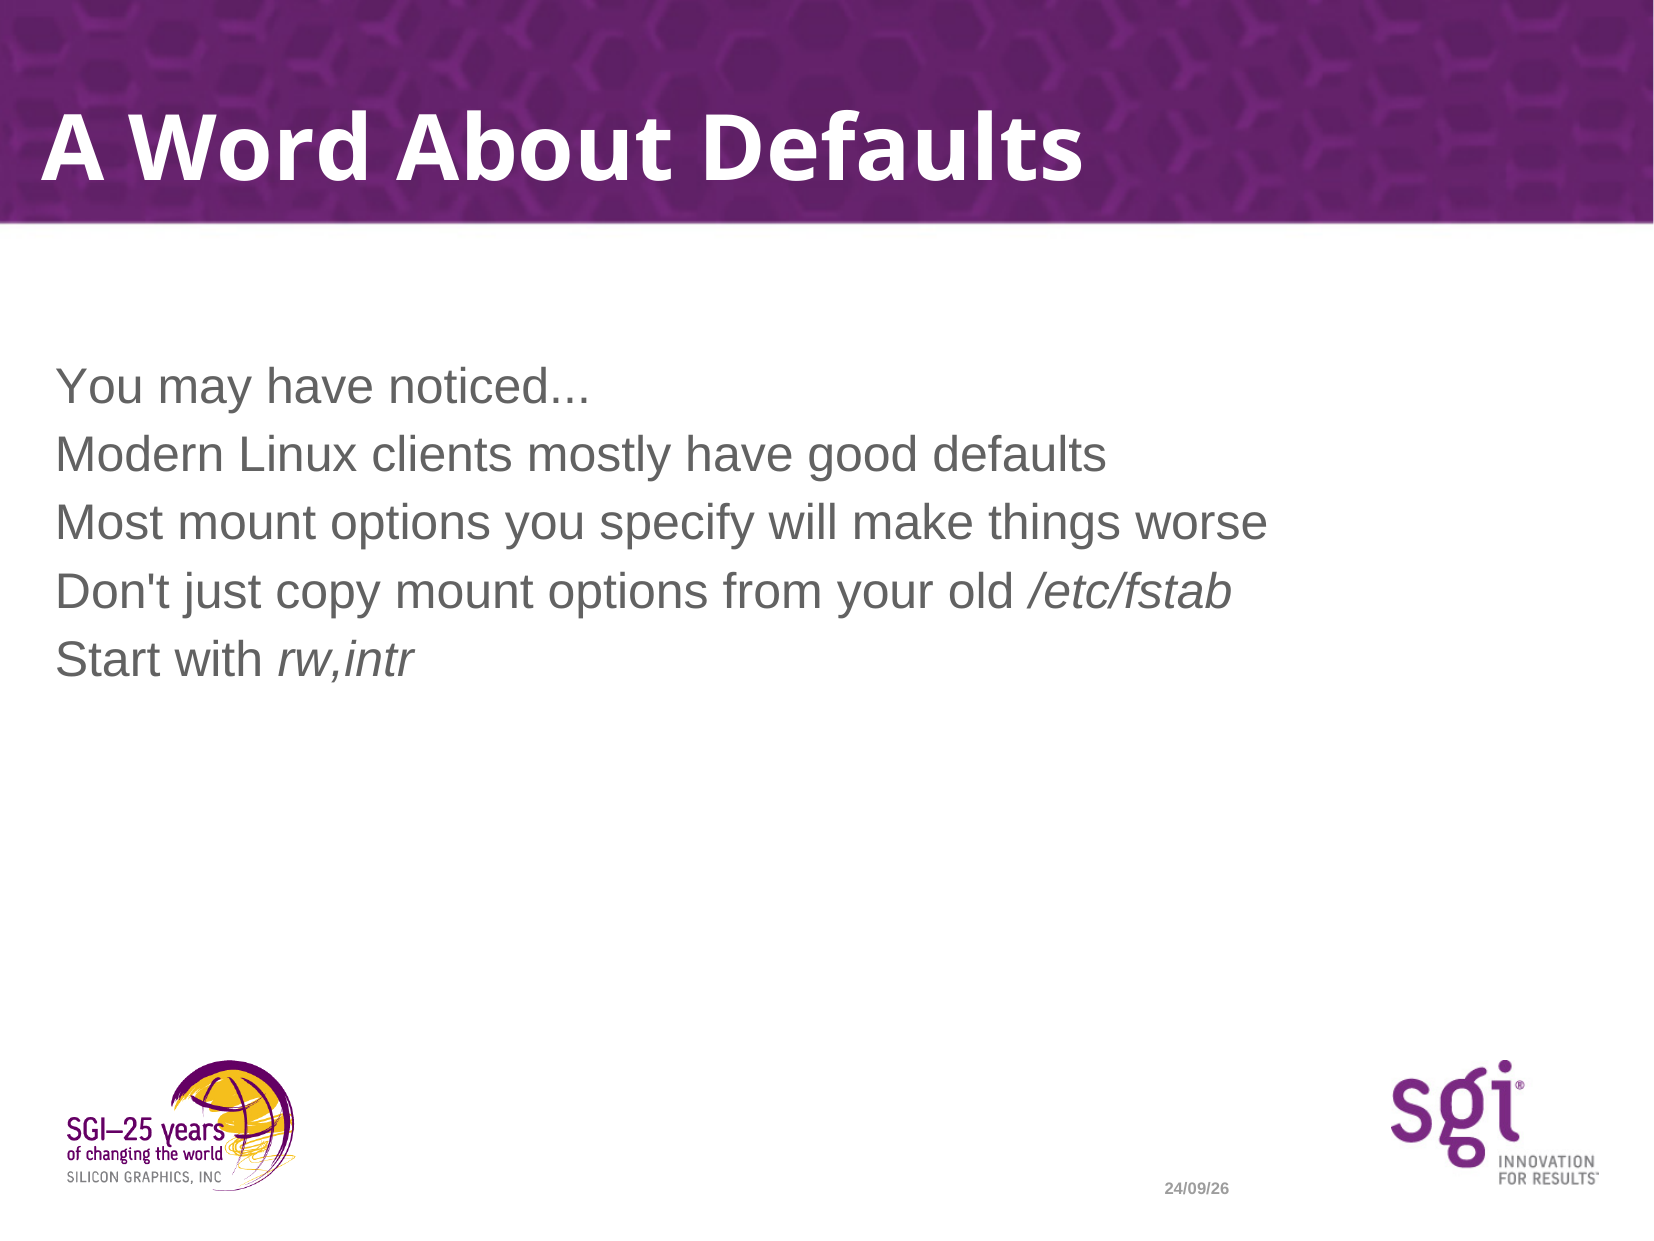

# A Word About Defaults
You may have noticed...
Modern Linux clients mostly have good defaults
Most mount options you specify will make things worse
Don't just copy mount options from your old /etc/fstab
Start with rw,intr